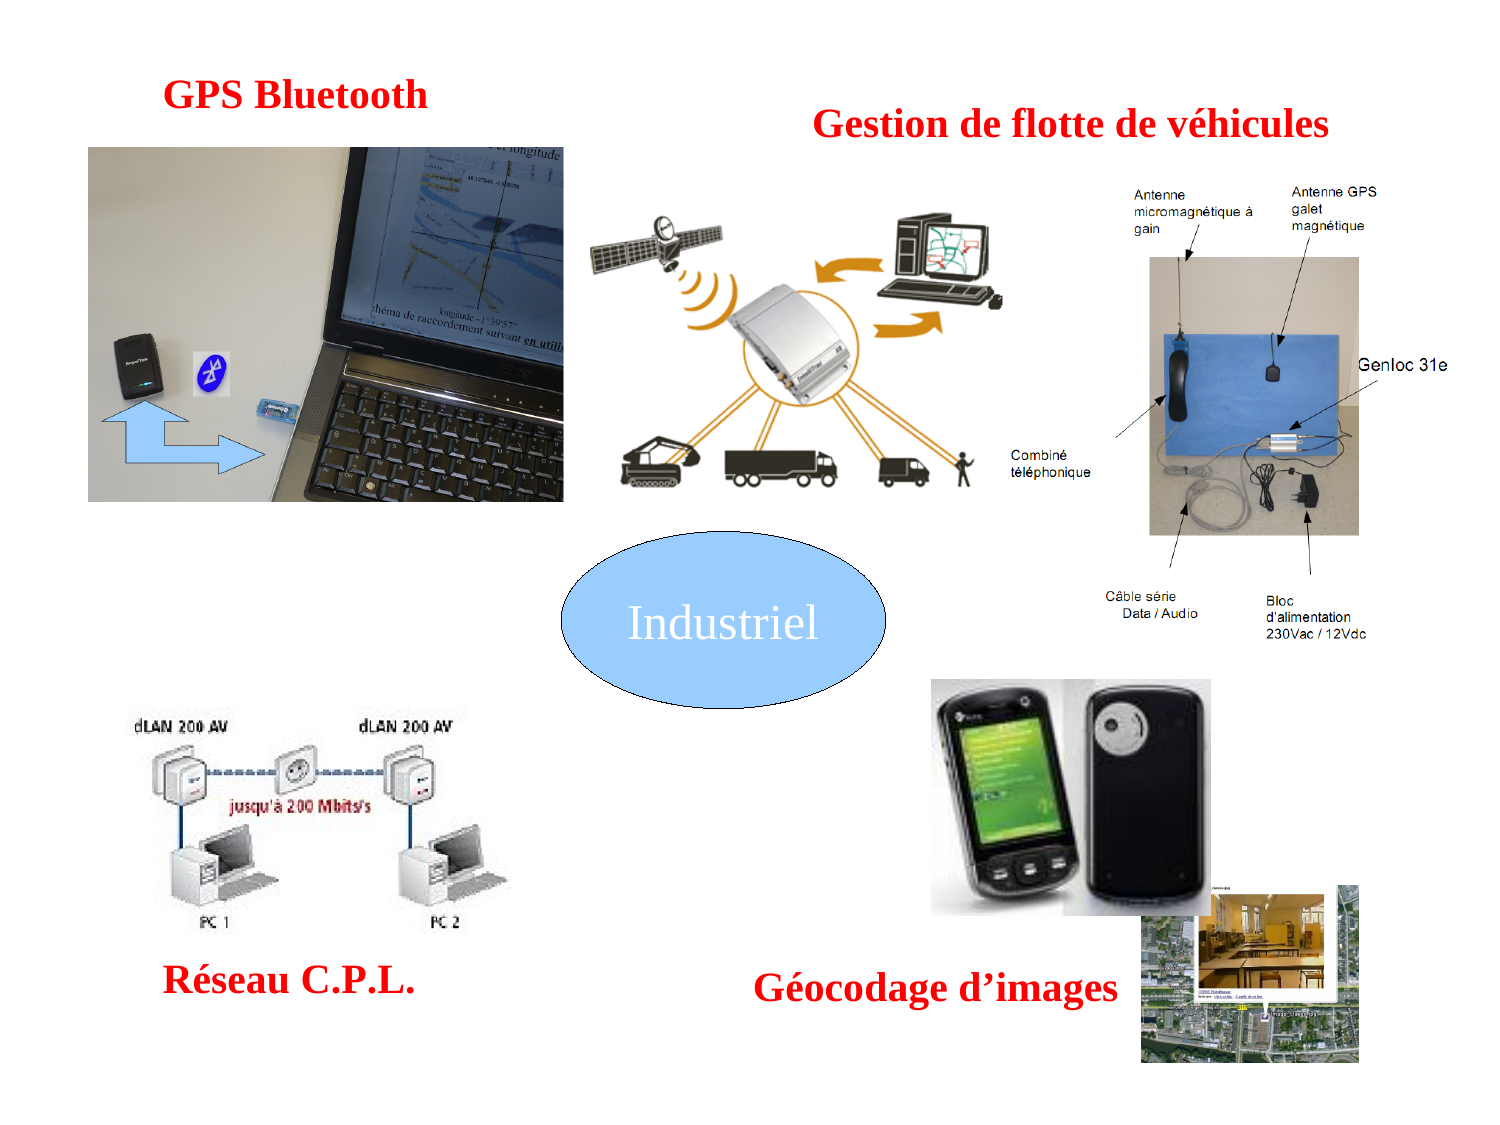

GPS Bluetooth
Gestion de flotte de véhicules
Industriel
Réseau C.P.L.
Géocodage d’images